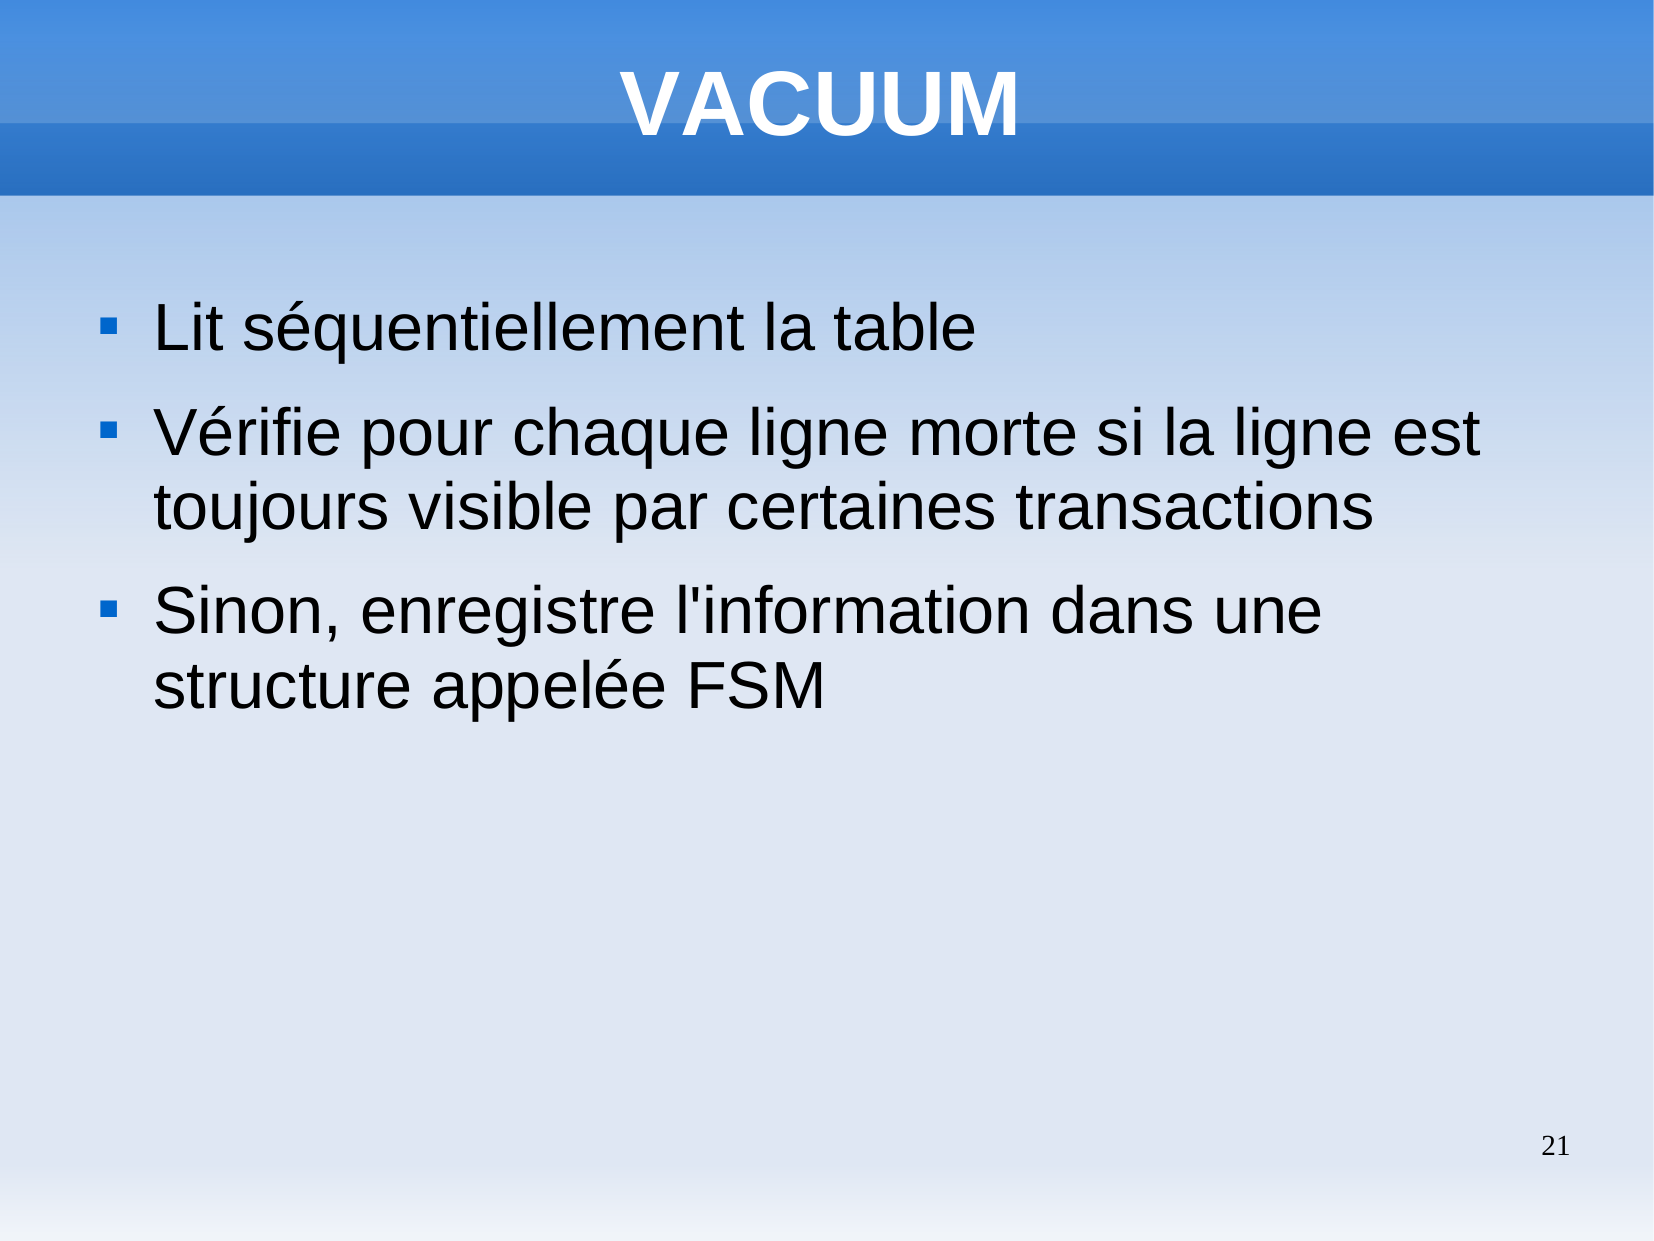

# VACUUM
Lit séquentiellement la table
Vérifie pour chaque ligne morte si la ligne est toujours visible par certaines transactions
Sinon, enregistre l'information dans une structure appelée FSM
21